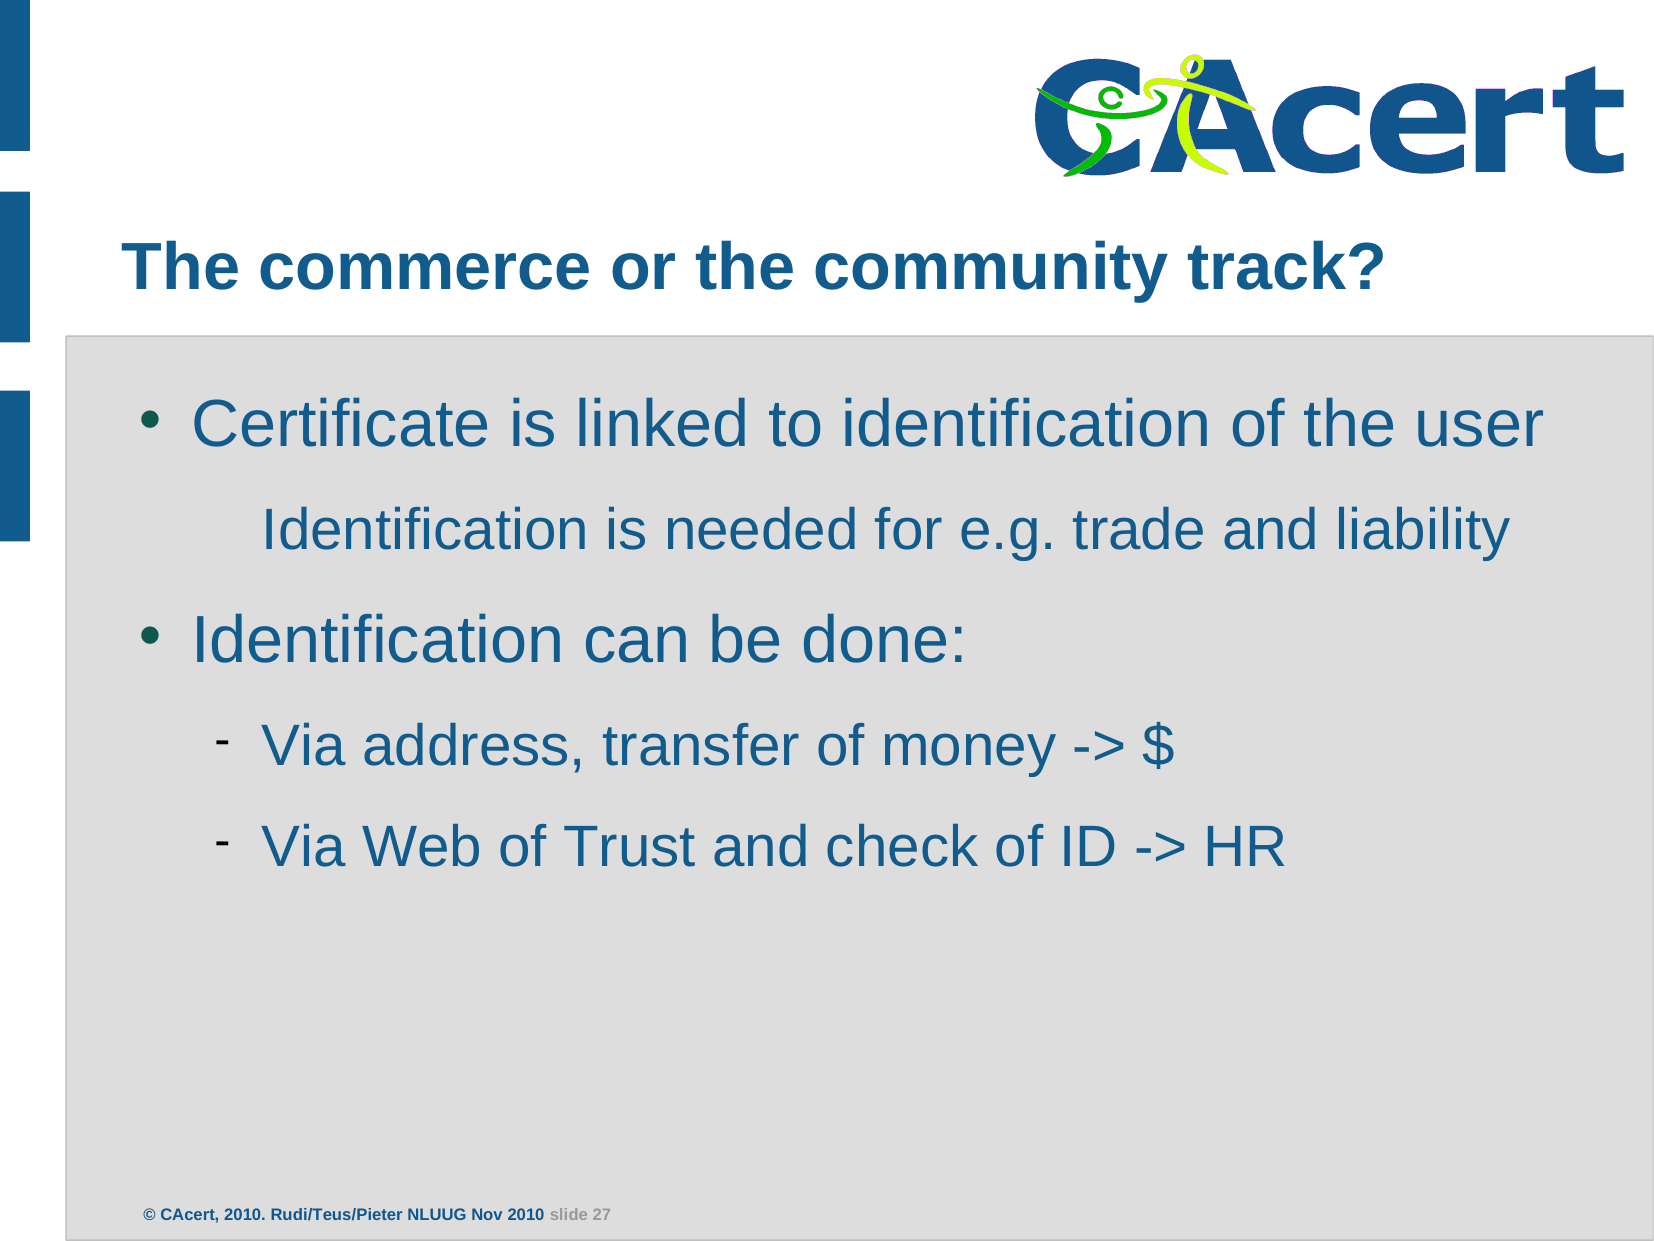

# The commerce or the community track?
Certificate is linked to identification of the user
Identification is needed for e.g. trade and liability
Identification can be done:
Via address, transfer of money -> $
Via Web of Trust and check of ID -> HR